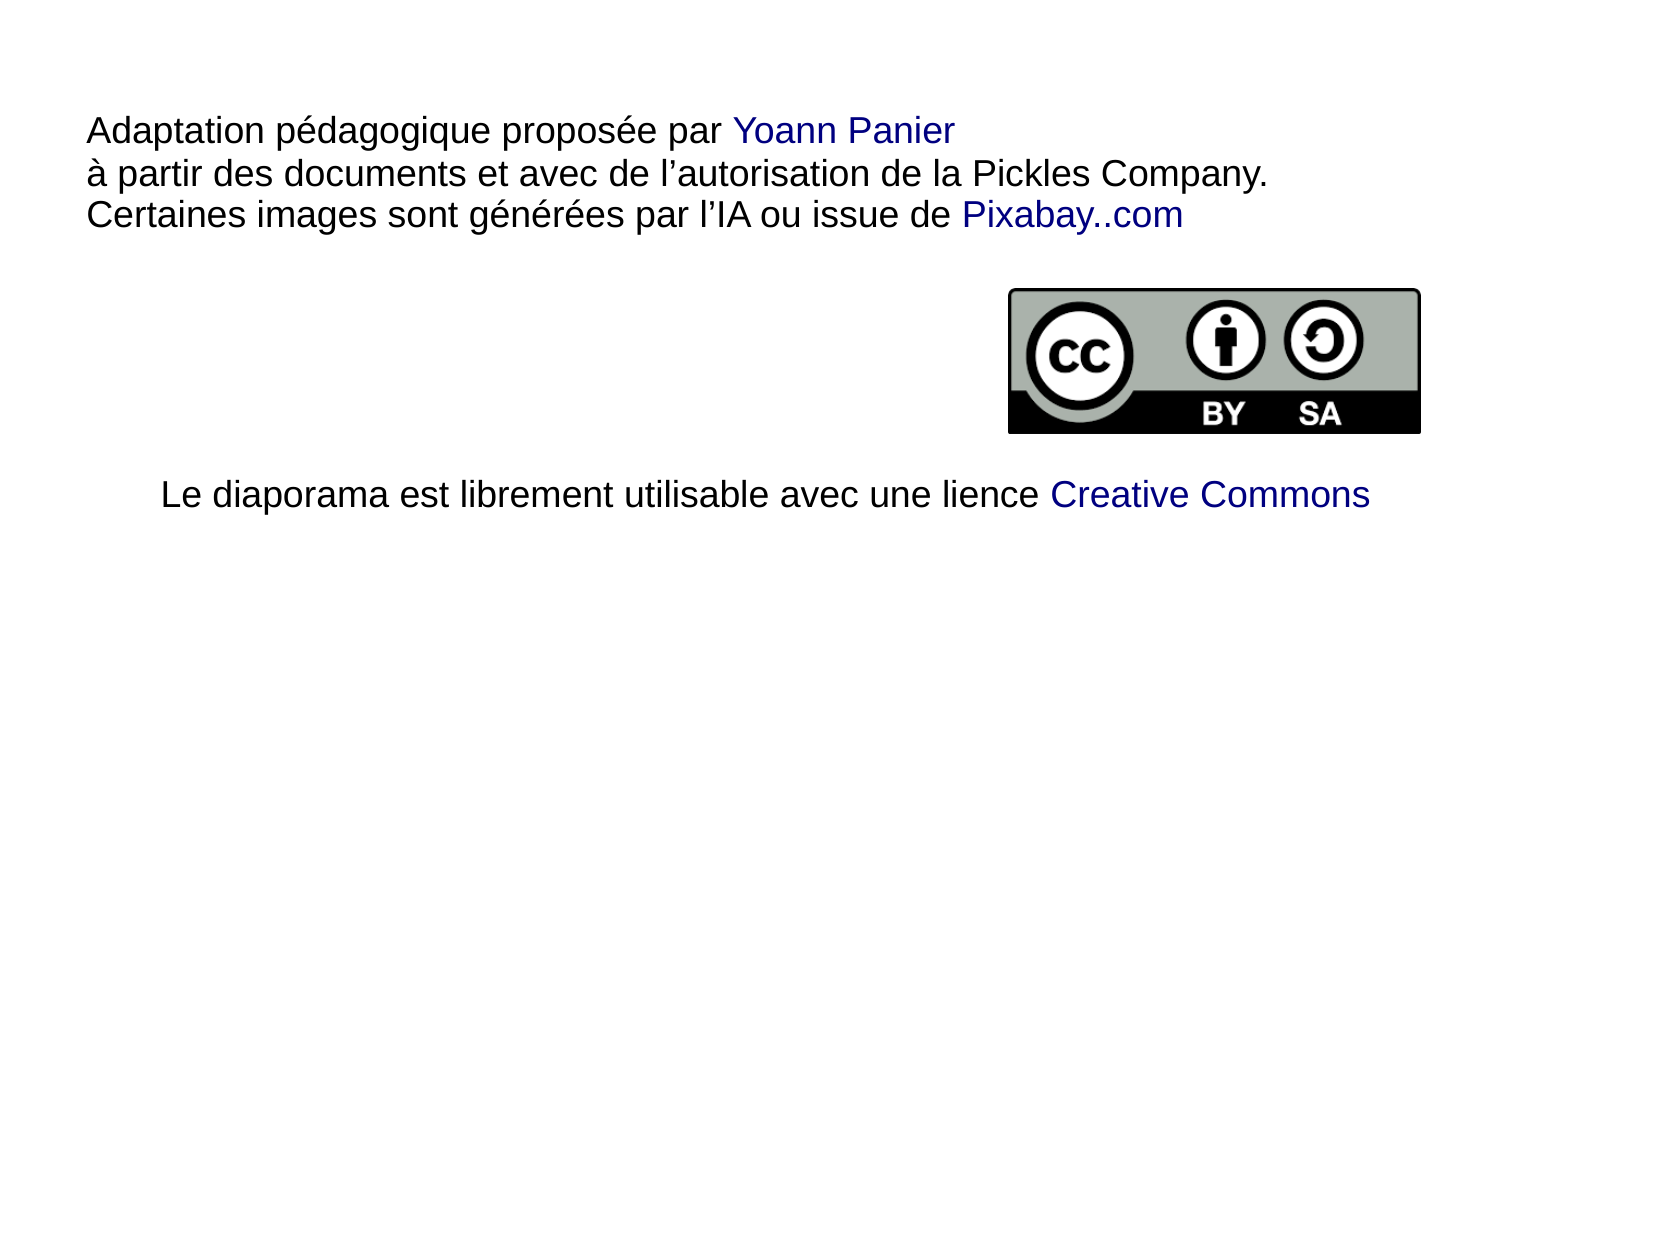

Adaptation pédagogique proposée par Yoann Panier
à partir des documents et avec de l’autorisation de la Pickles Company.
Certaines images sont générées par l’IA ou issue de Pixabay..com
Le diaporama est librement utilisable avec une lience Creative Commons